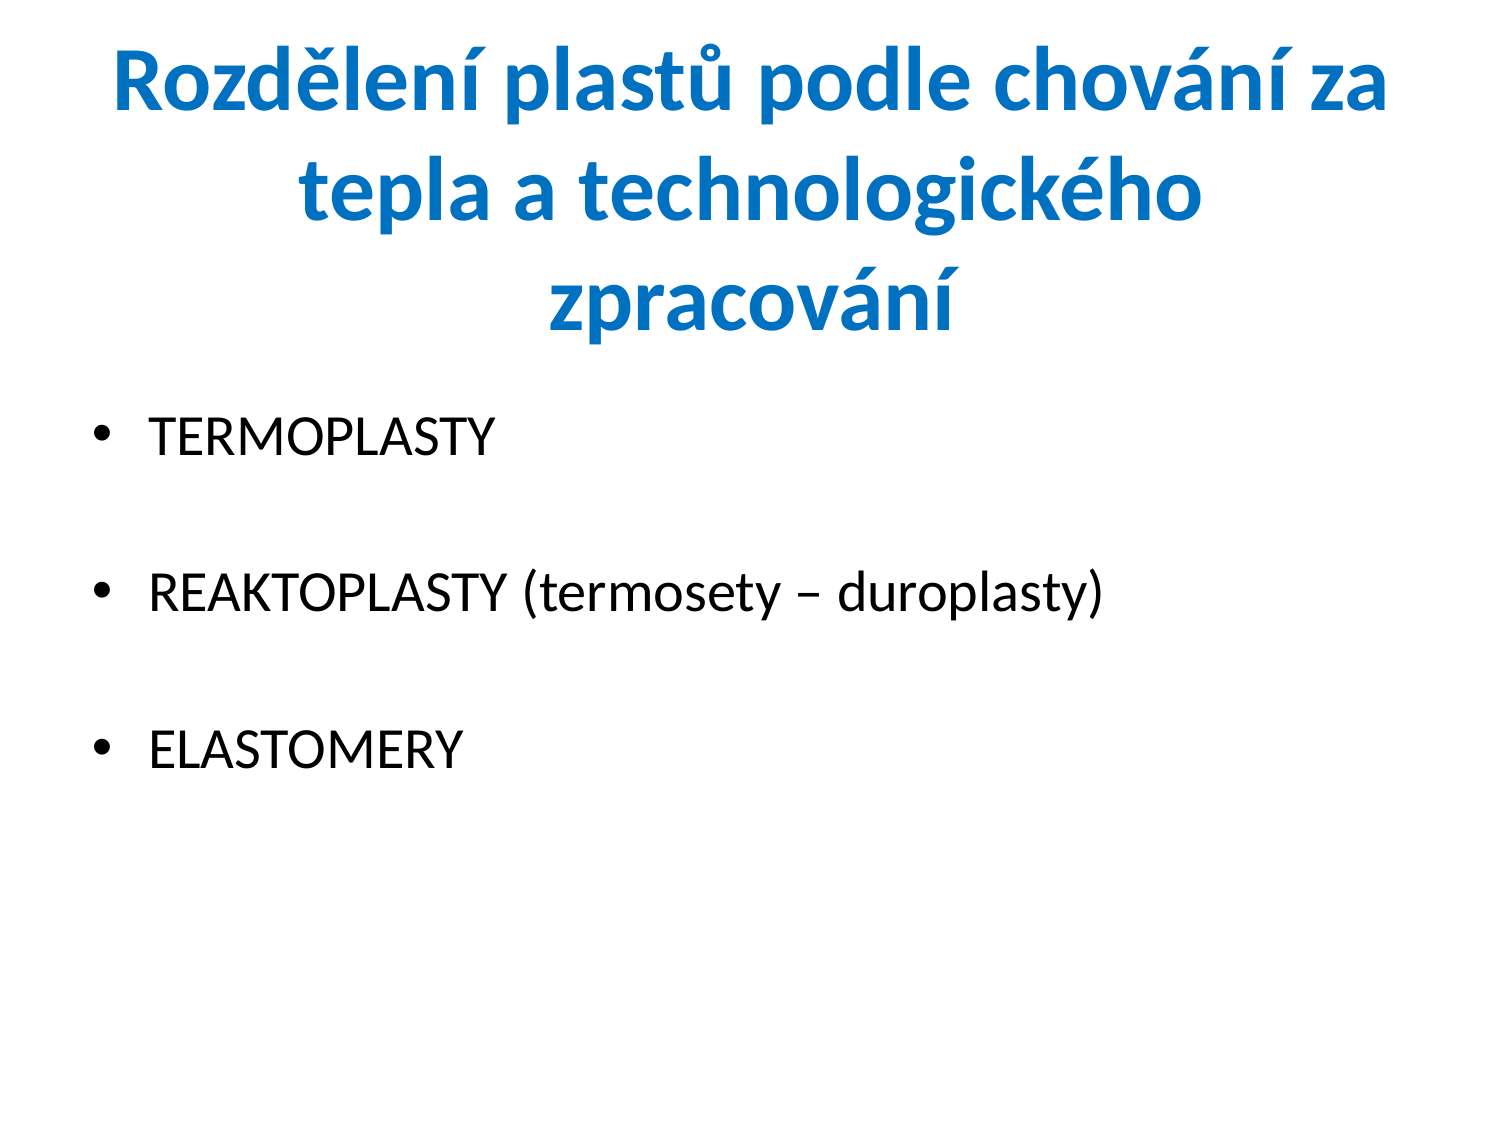

# Rozdělení plastů podle chování za tepla a technologického zpracování
TERMOPLASTY
REAKTOPLASTY (termosety – duroplasty)
ELASTOMERY